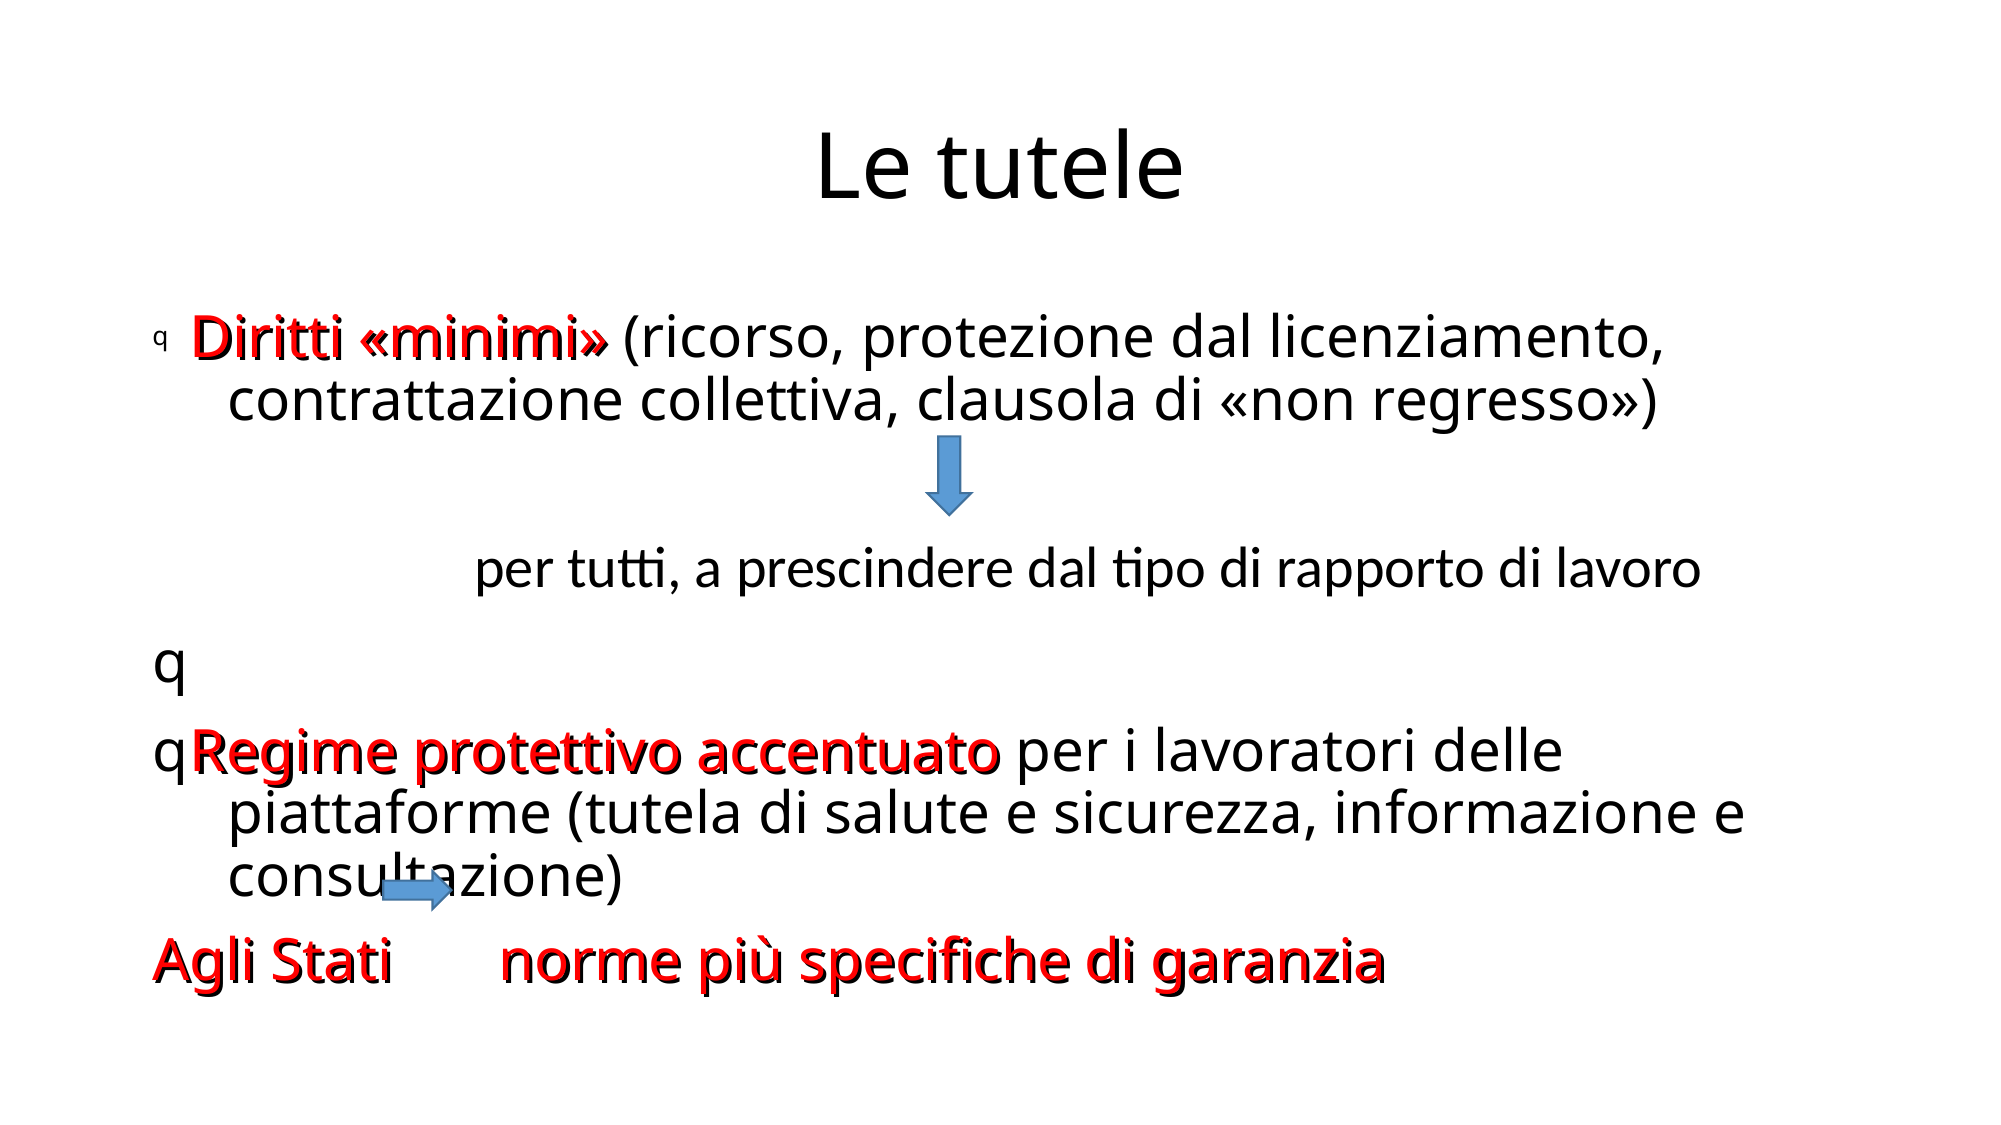

# Le tutele
Diritti «minimi» (ricorso, protezione dal licenziamento, contrattazione collettiva, clausola di «non regresso»)
 per tutti, a prescindere dal tipo di rapporto di lavoro
Regime protettivo accentuato per i lavoratori delle piattaforme (tutela di salute e sicurezza, informazione e consultazione)
Agli Stati norme più specifiche di garanzia